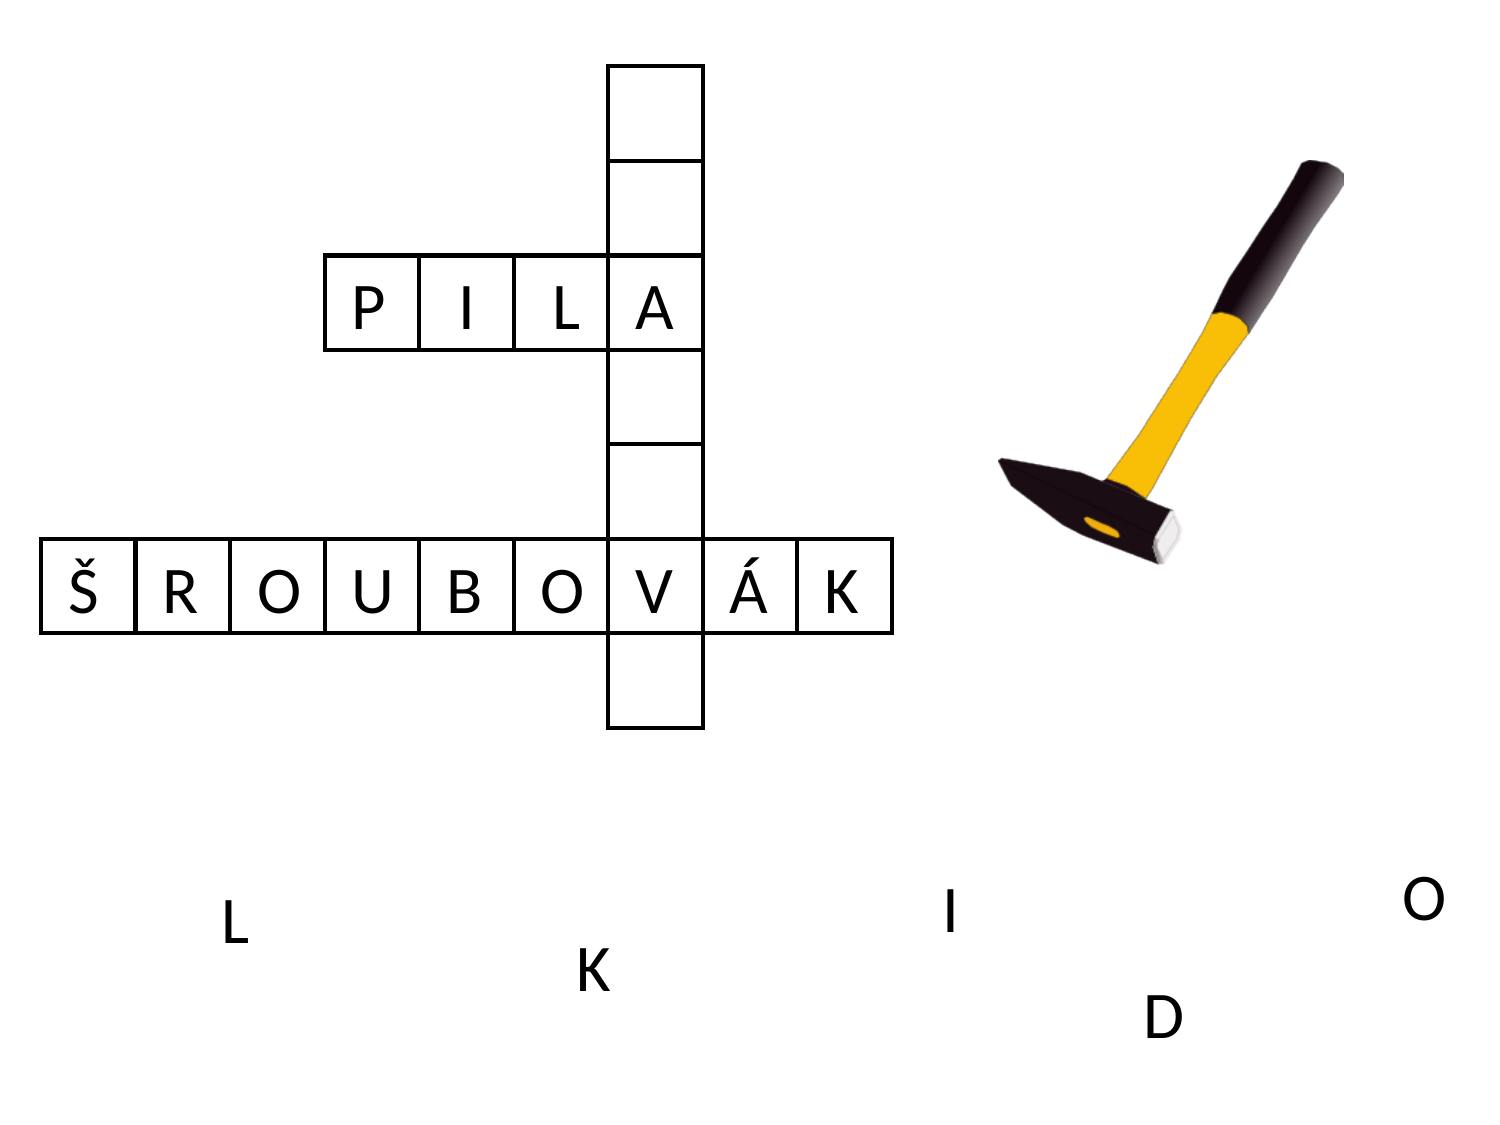

P
I
L
A
Š
R
O
U
B
O
V
Á
K
O
I
L
K
D